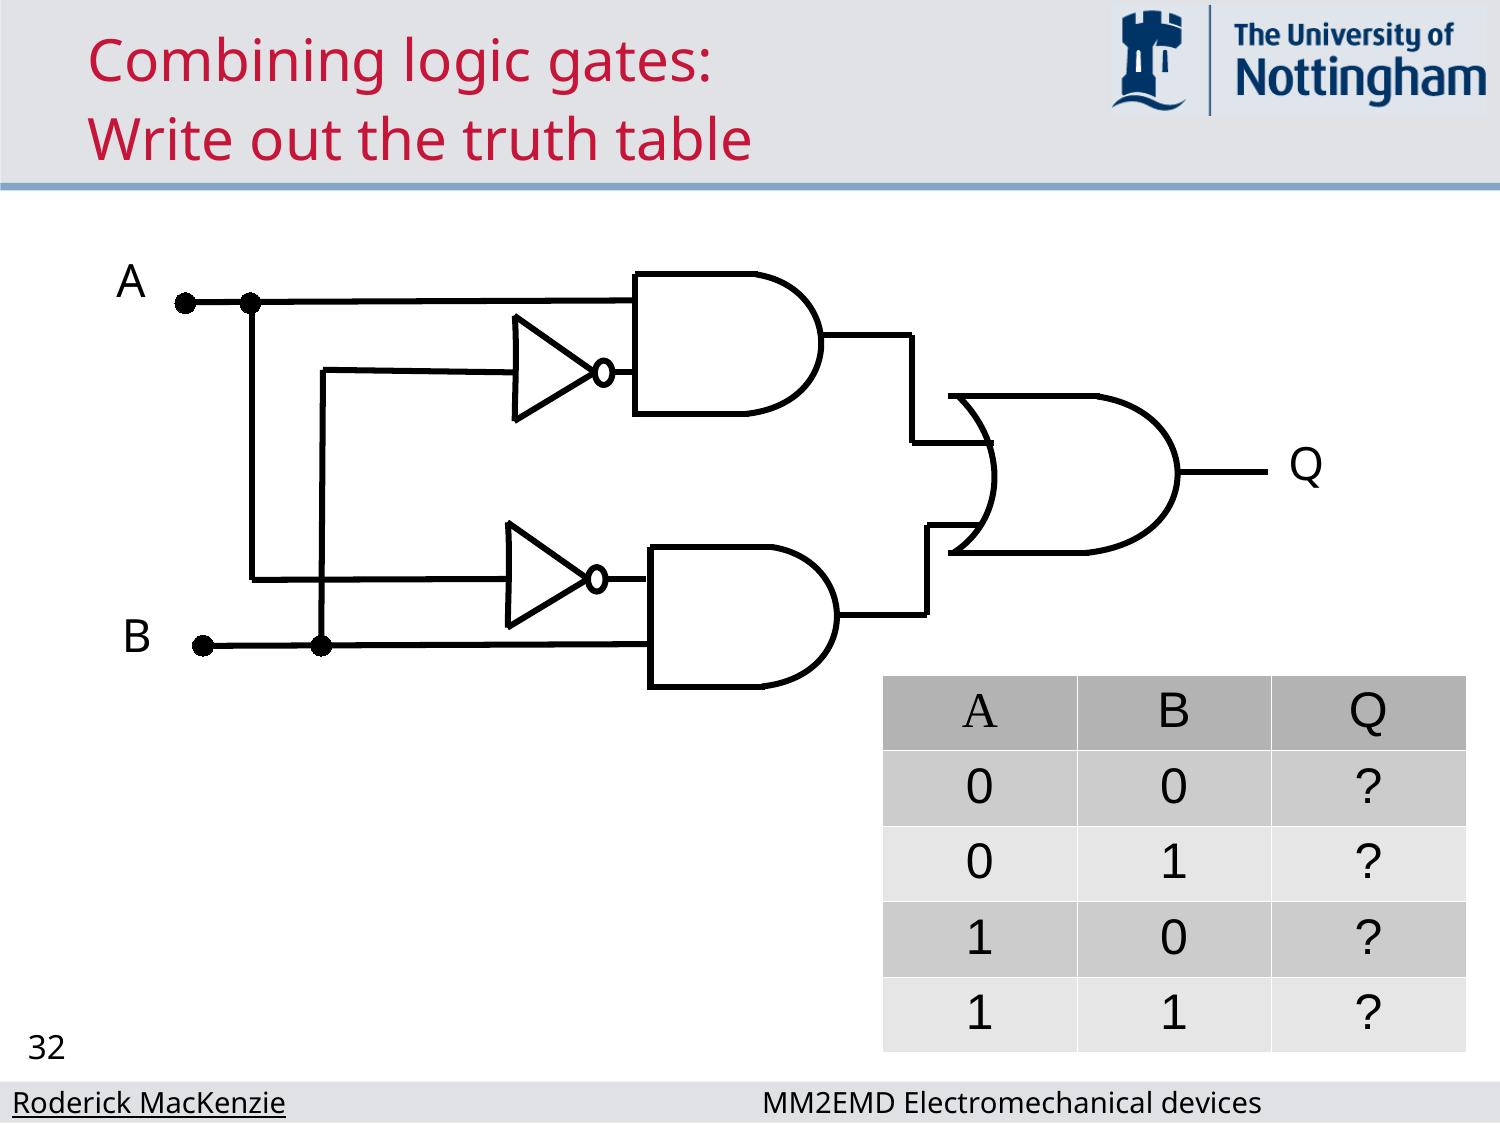

# Combining logic gates: Write out the truth table
A
Q
B
| A | B | Q |
| --- | --- | --- |
| 0 | 0 | ? |
| 0 | 1 | ? |
| 1 | 0 | ? |
| 1 | 1 | ? |